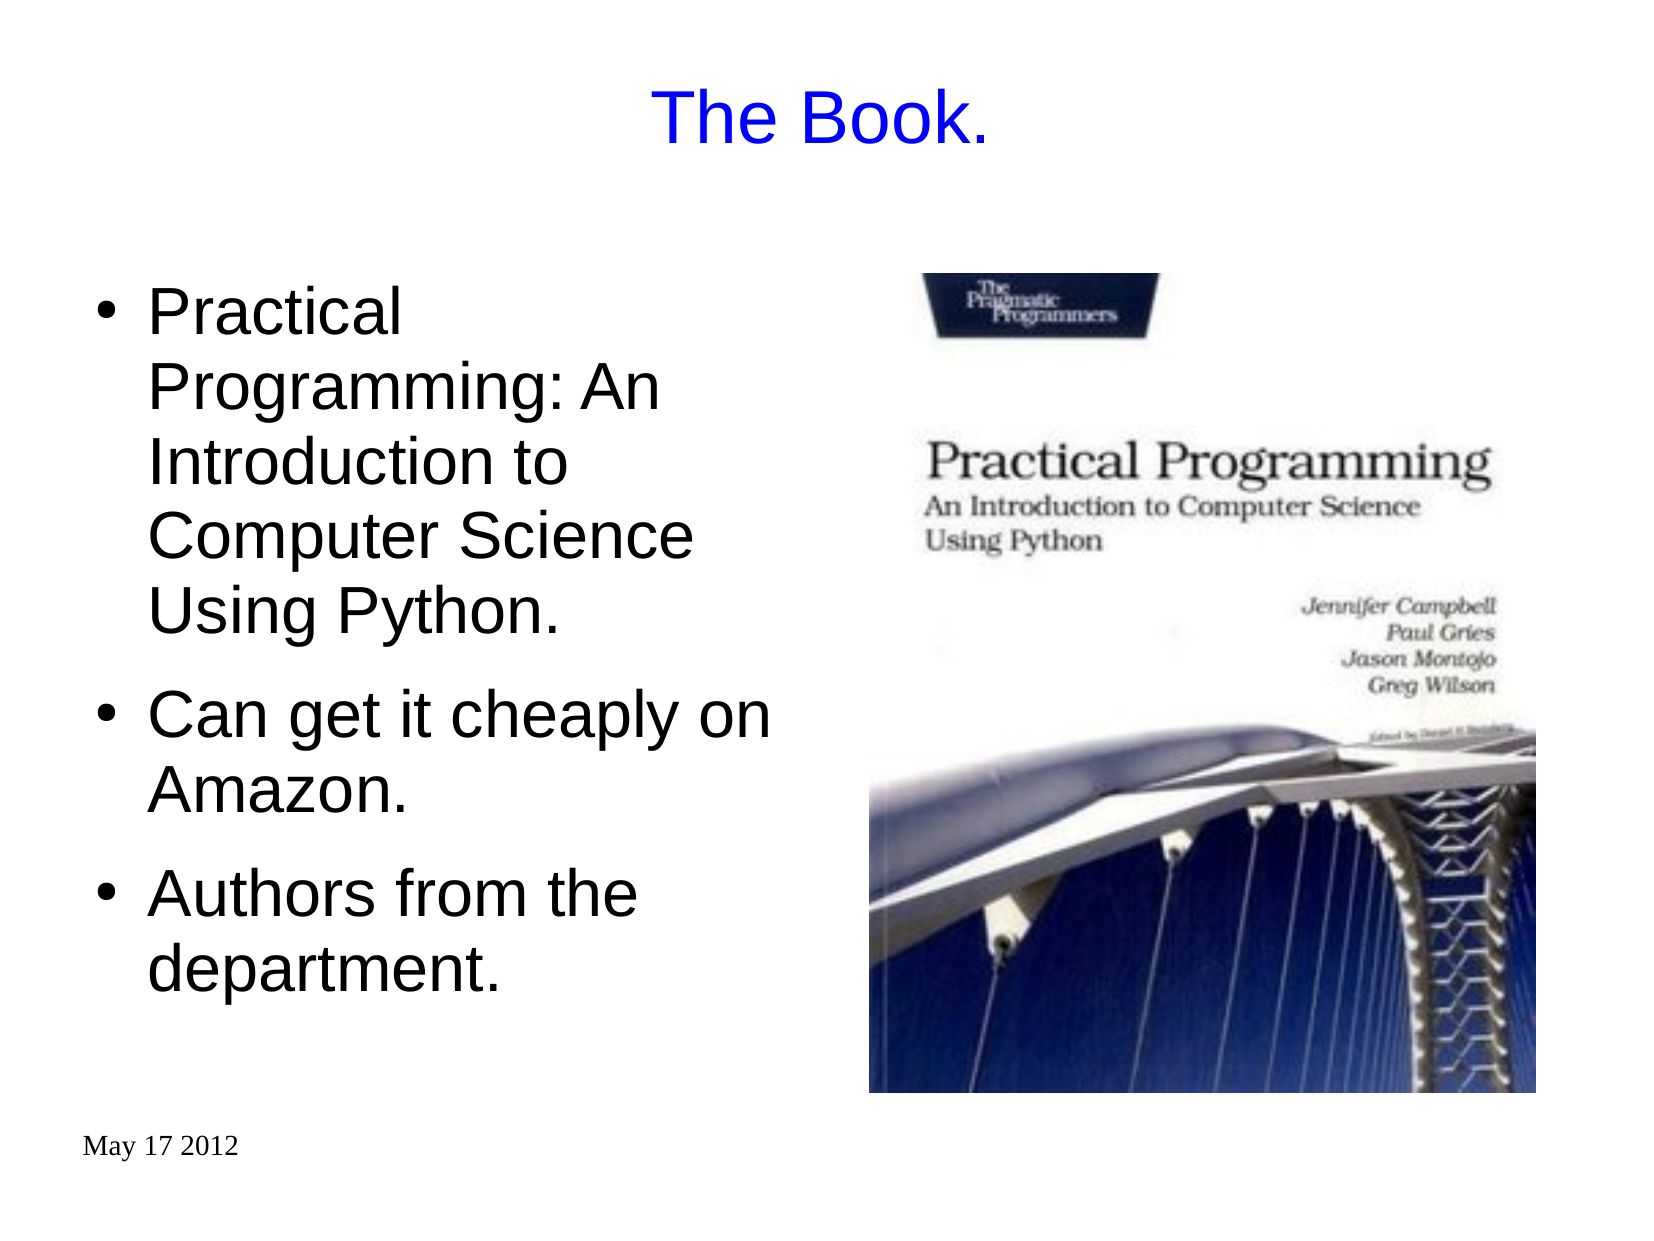

# The Book.
Practical Programming: An Introduction to Computer Science Using Python.
Can get it cheaply on Amazon.
Authors from the department.
May 17 2012